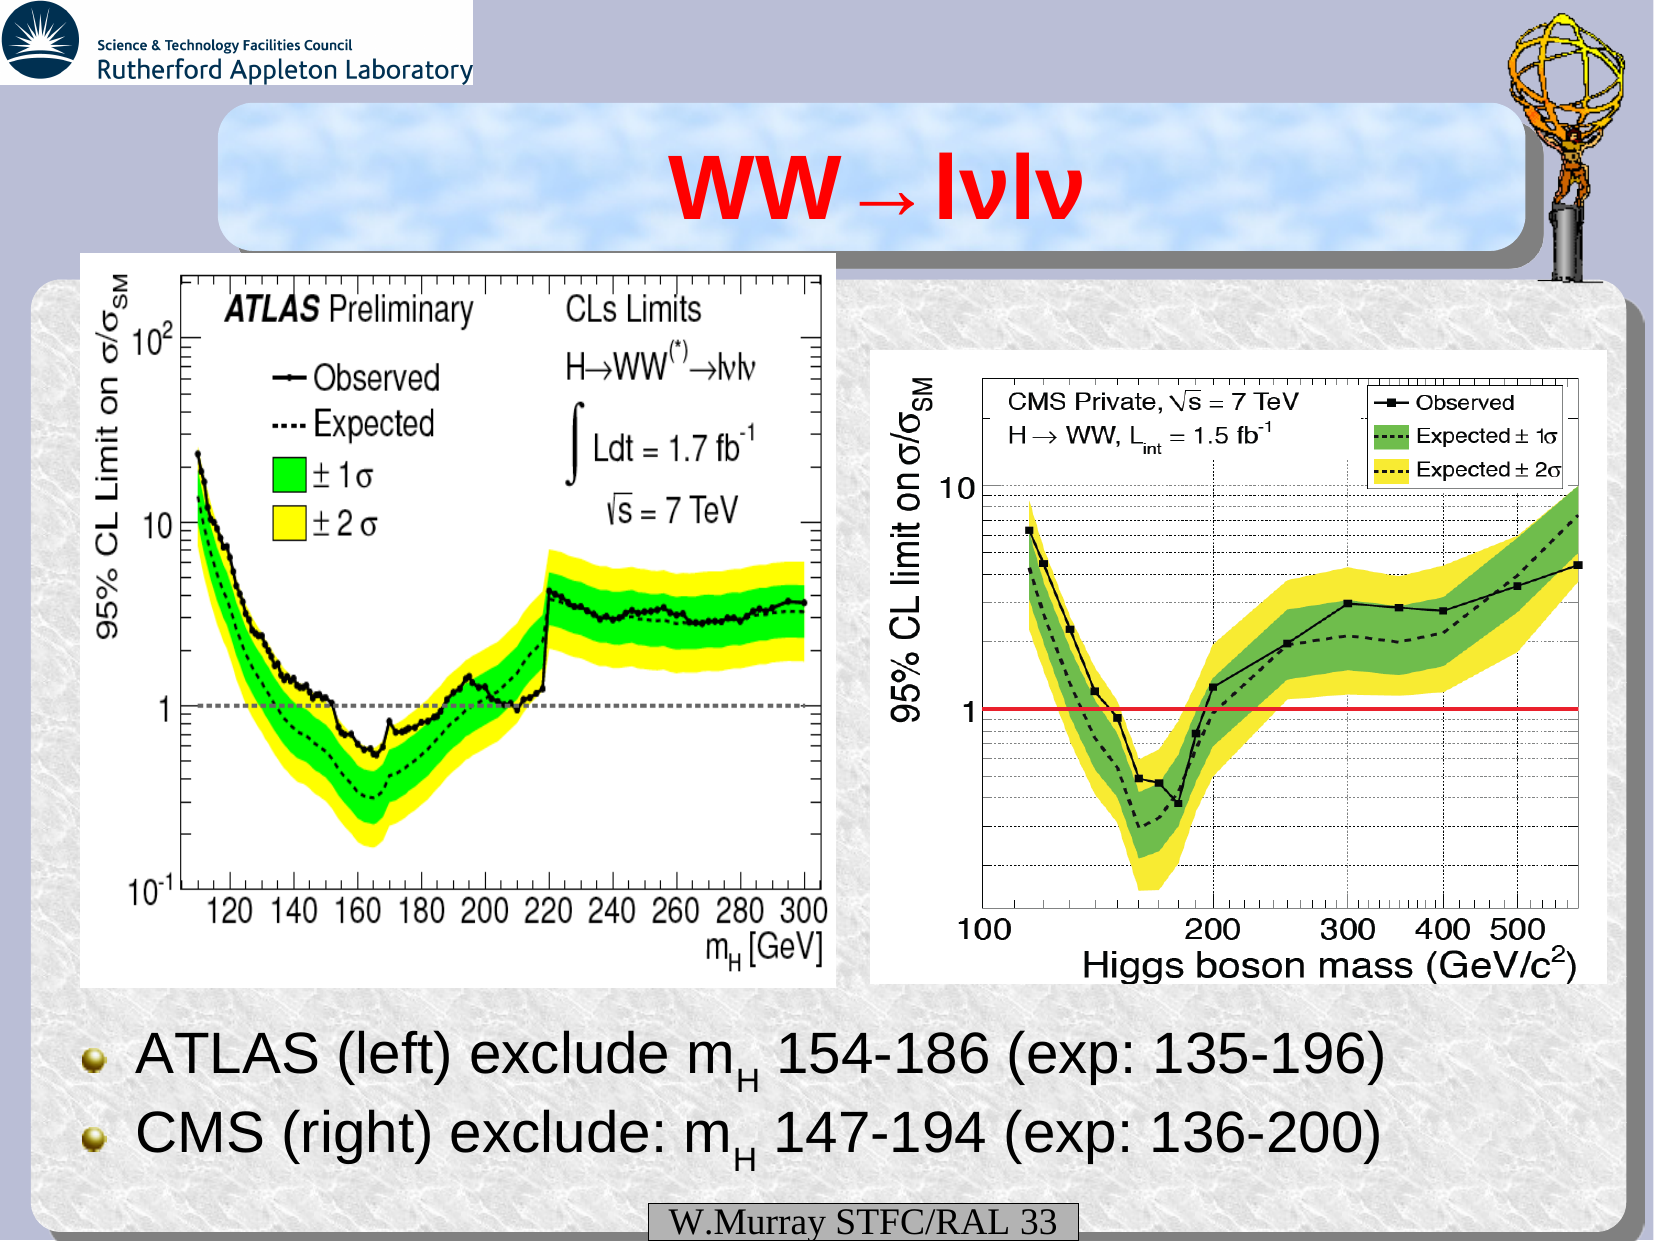

# WW→lνlν
ATLAS (left) exclude mH 154-186 (exp: 135-196)
CMS (right) exclude: mH 147-194 (exp: 136-200)